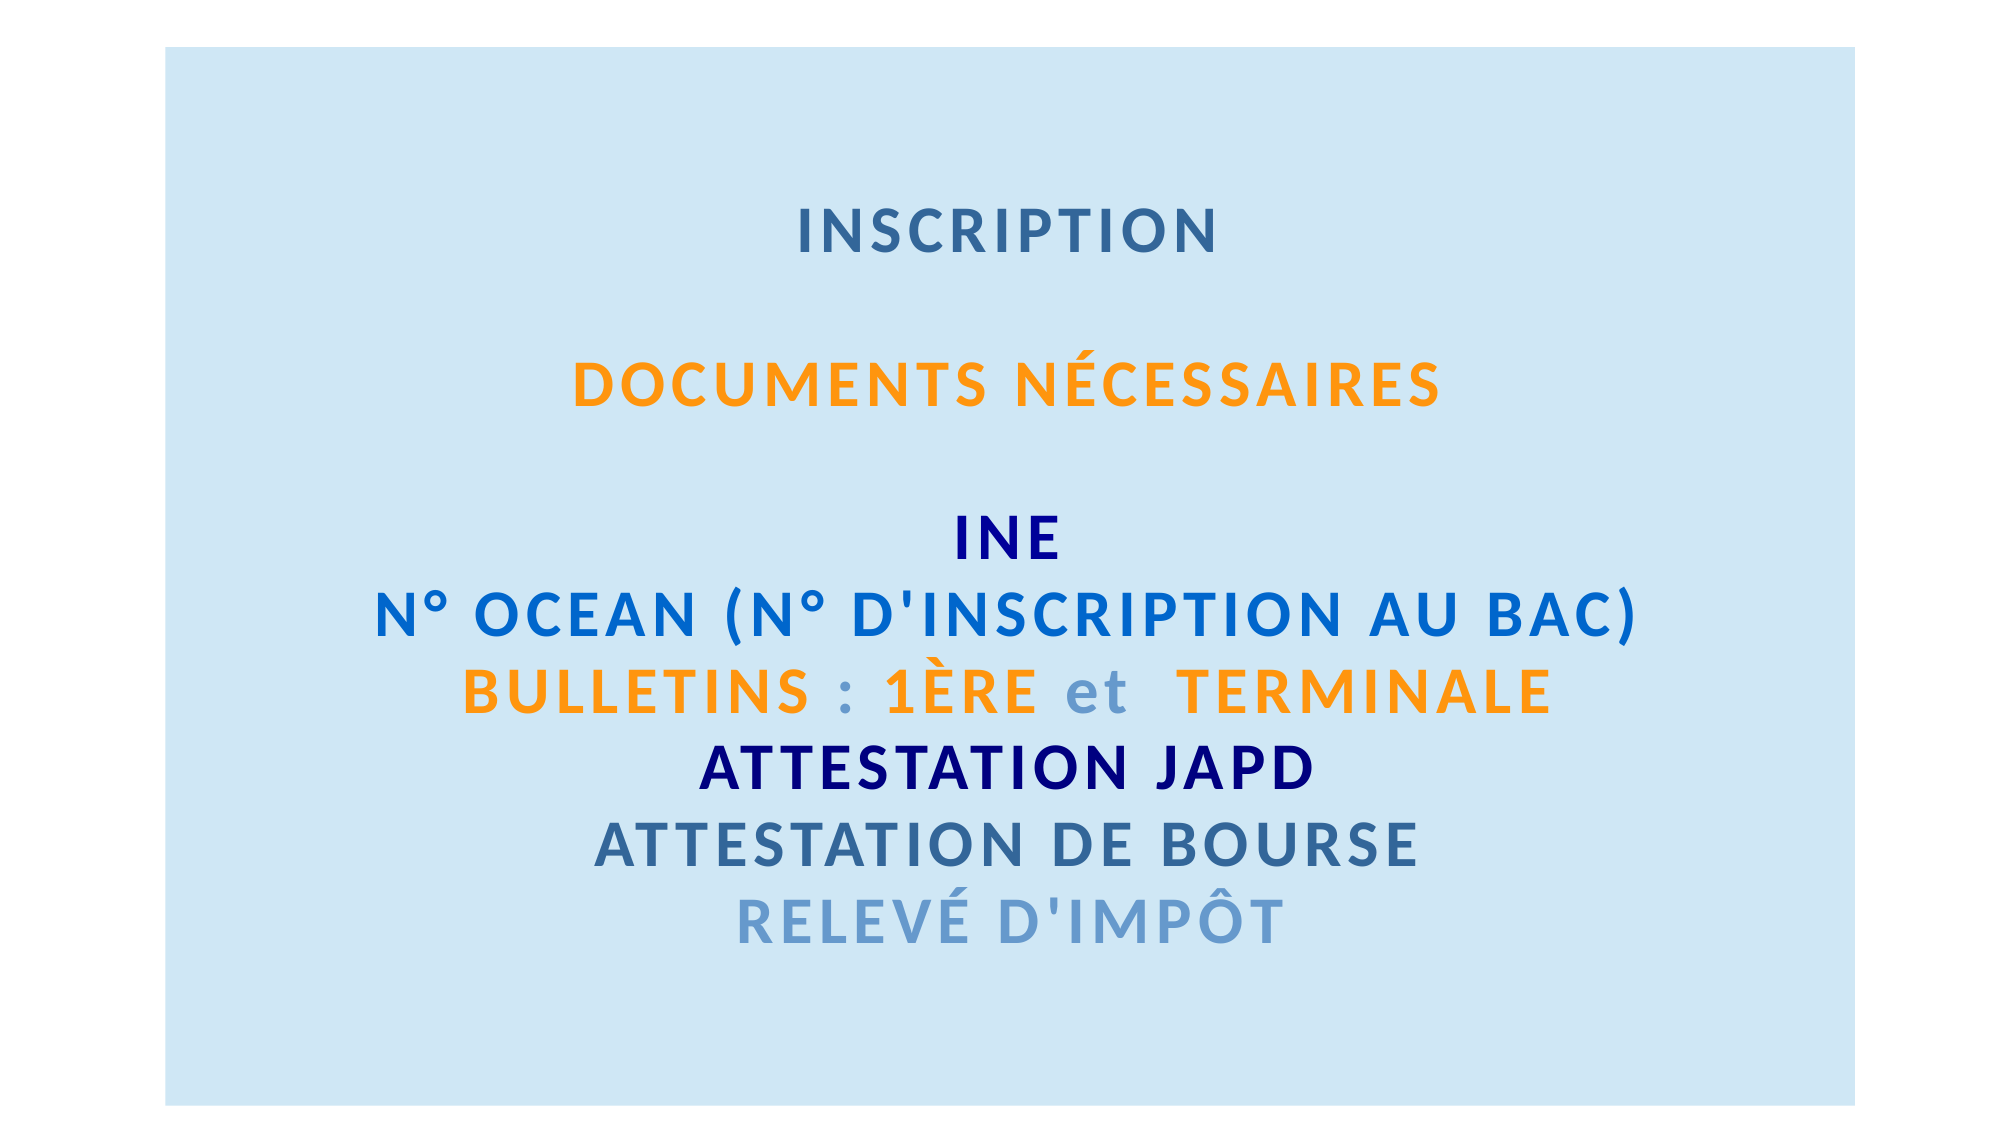

# INSCRIPTION DOCUMENTS NÉCESSAIRES INE N° OCEAN (N° D'INSCRIPTION AU BAC) BULLETINS : 1ÈRE et TERMINALE ATTESTATION JAPD ATTESTATION DE BOURSE RELEVÉ D'IMPÔT